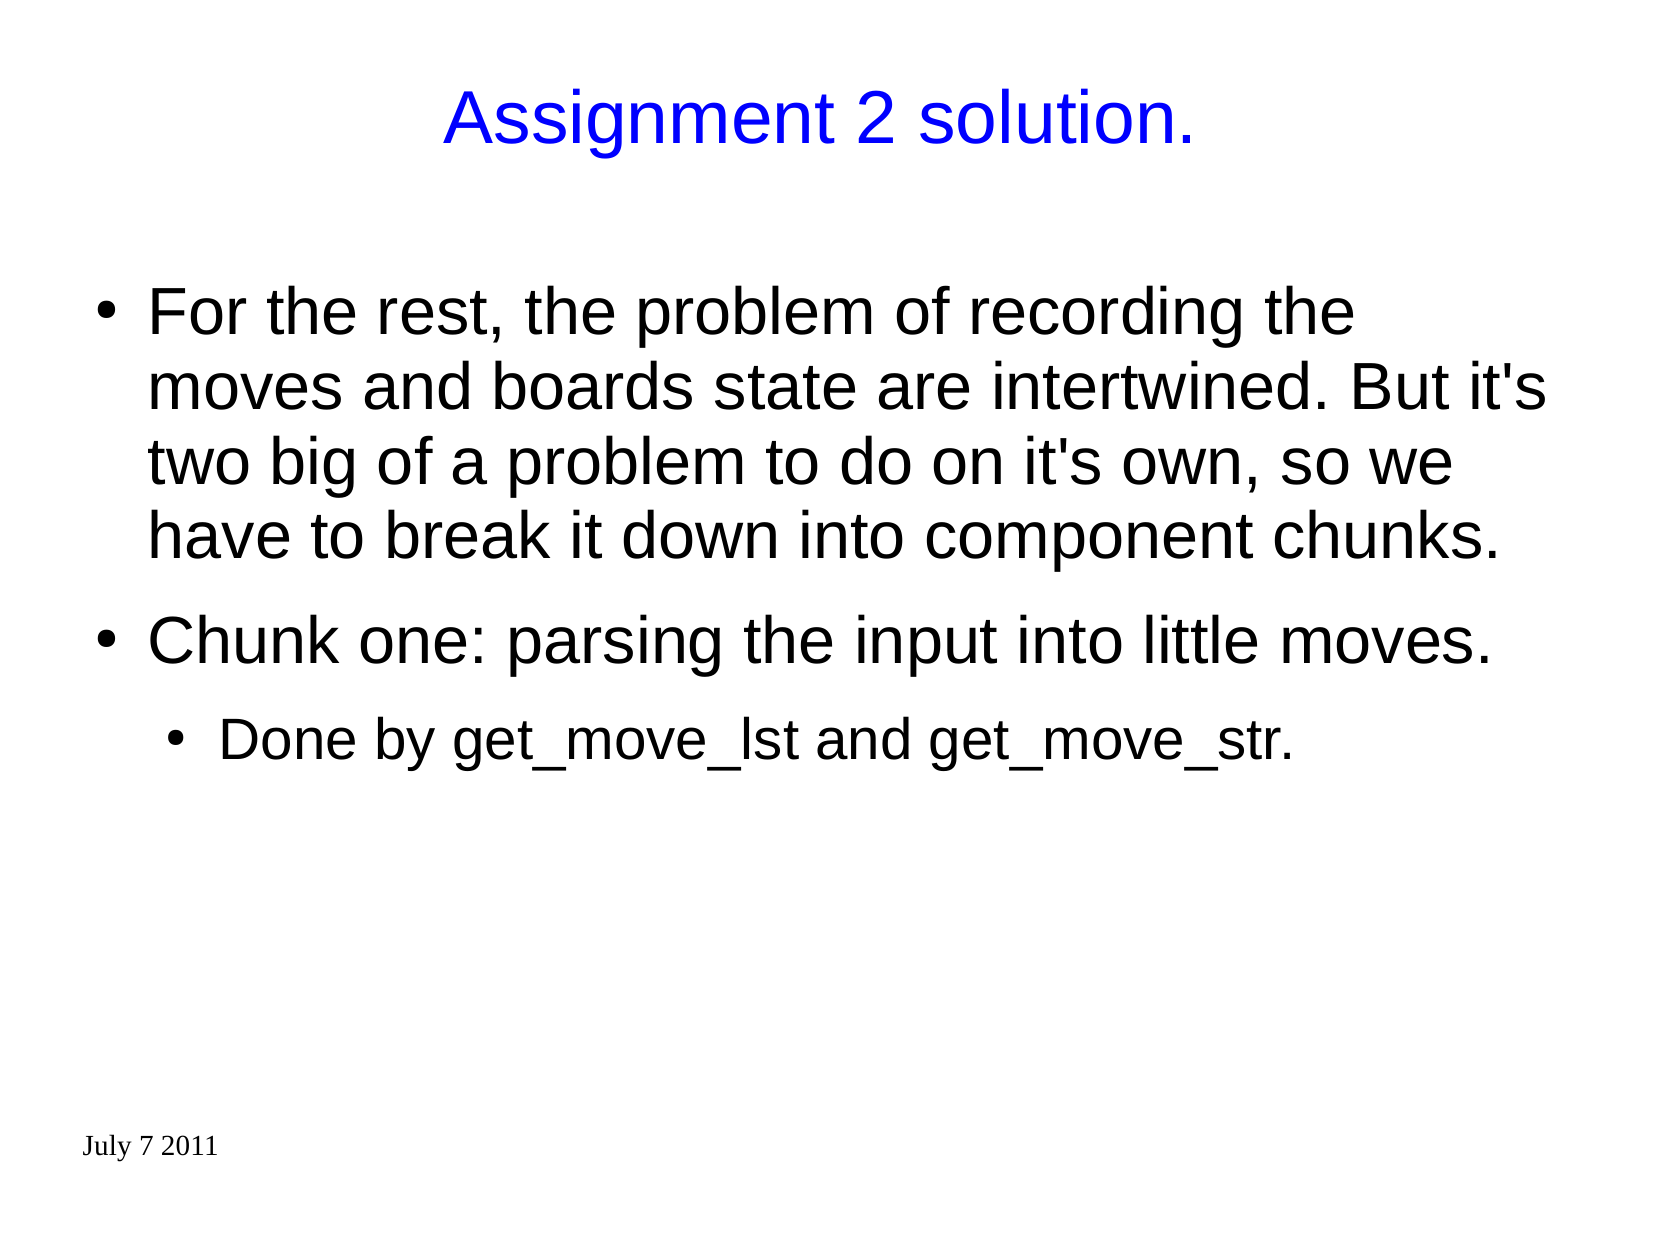

# Assignment 2 solution.
For the rest, the problem of recording the moves and boards state are intertwined. But it's two big of a problem to do on it's own, so we have to break it down into component chunks.
Chunk one: parsing the input into little moves.
Done by get_move_lst and get_move_str.
July 7 2011